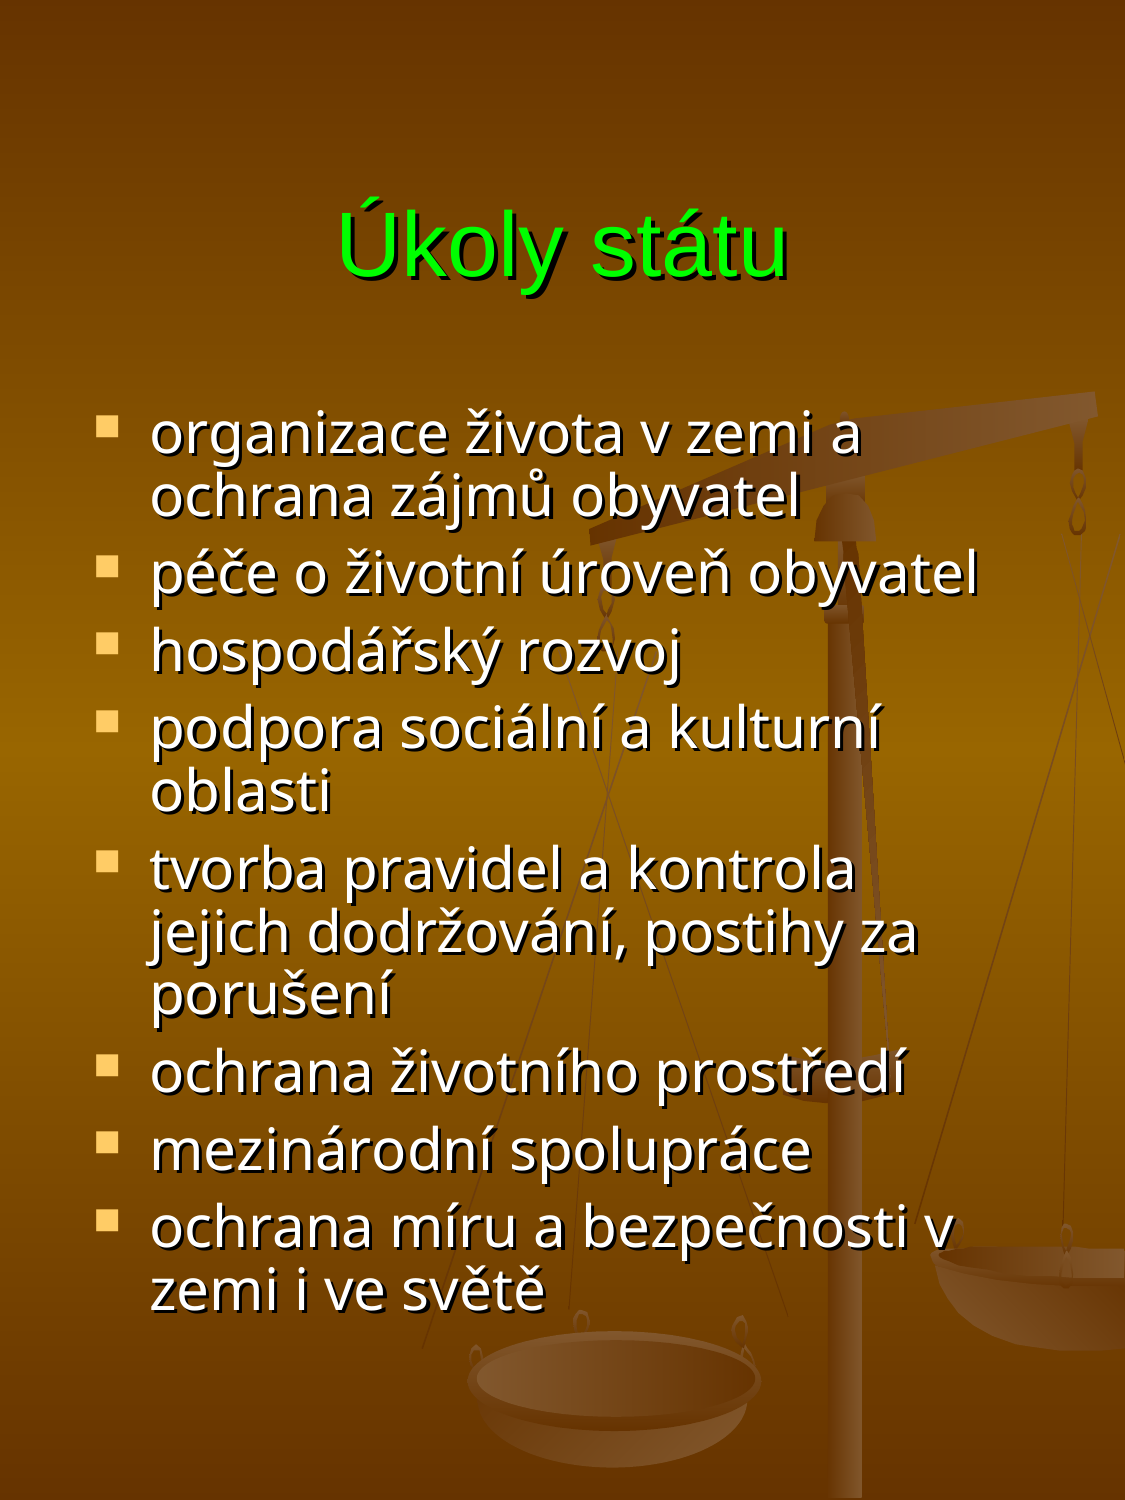

# Úkoly státu
organizace života v zemi a ochrana zájmů obyvatel
péče o životní úroveň obyvatel
hospodářský rozvoj
podpora sociální a kulturní oblasti
tvorba pravidel a kontrola jejich dodržování, postihy za porušení
ochrana životního prostředí
mezinárodní spolupráce
ochrana míru a bezpečnosti v zemi i ve světě